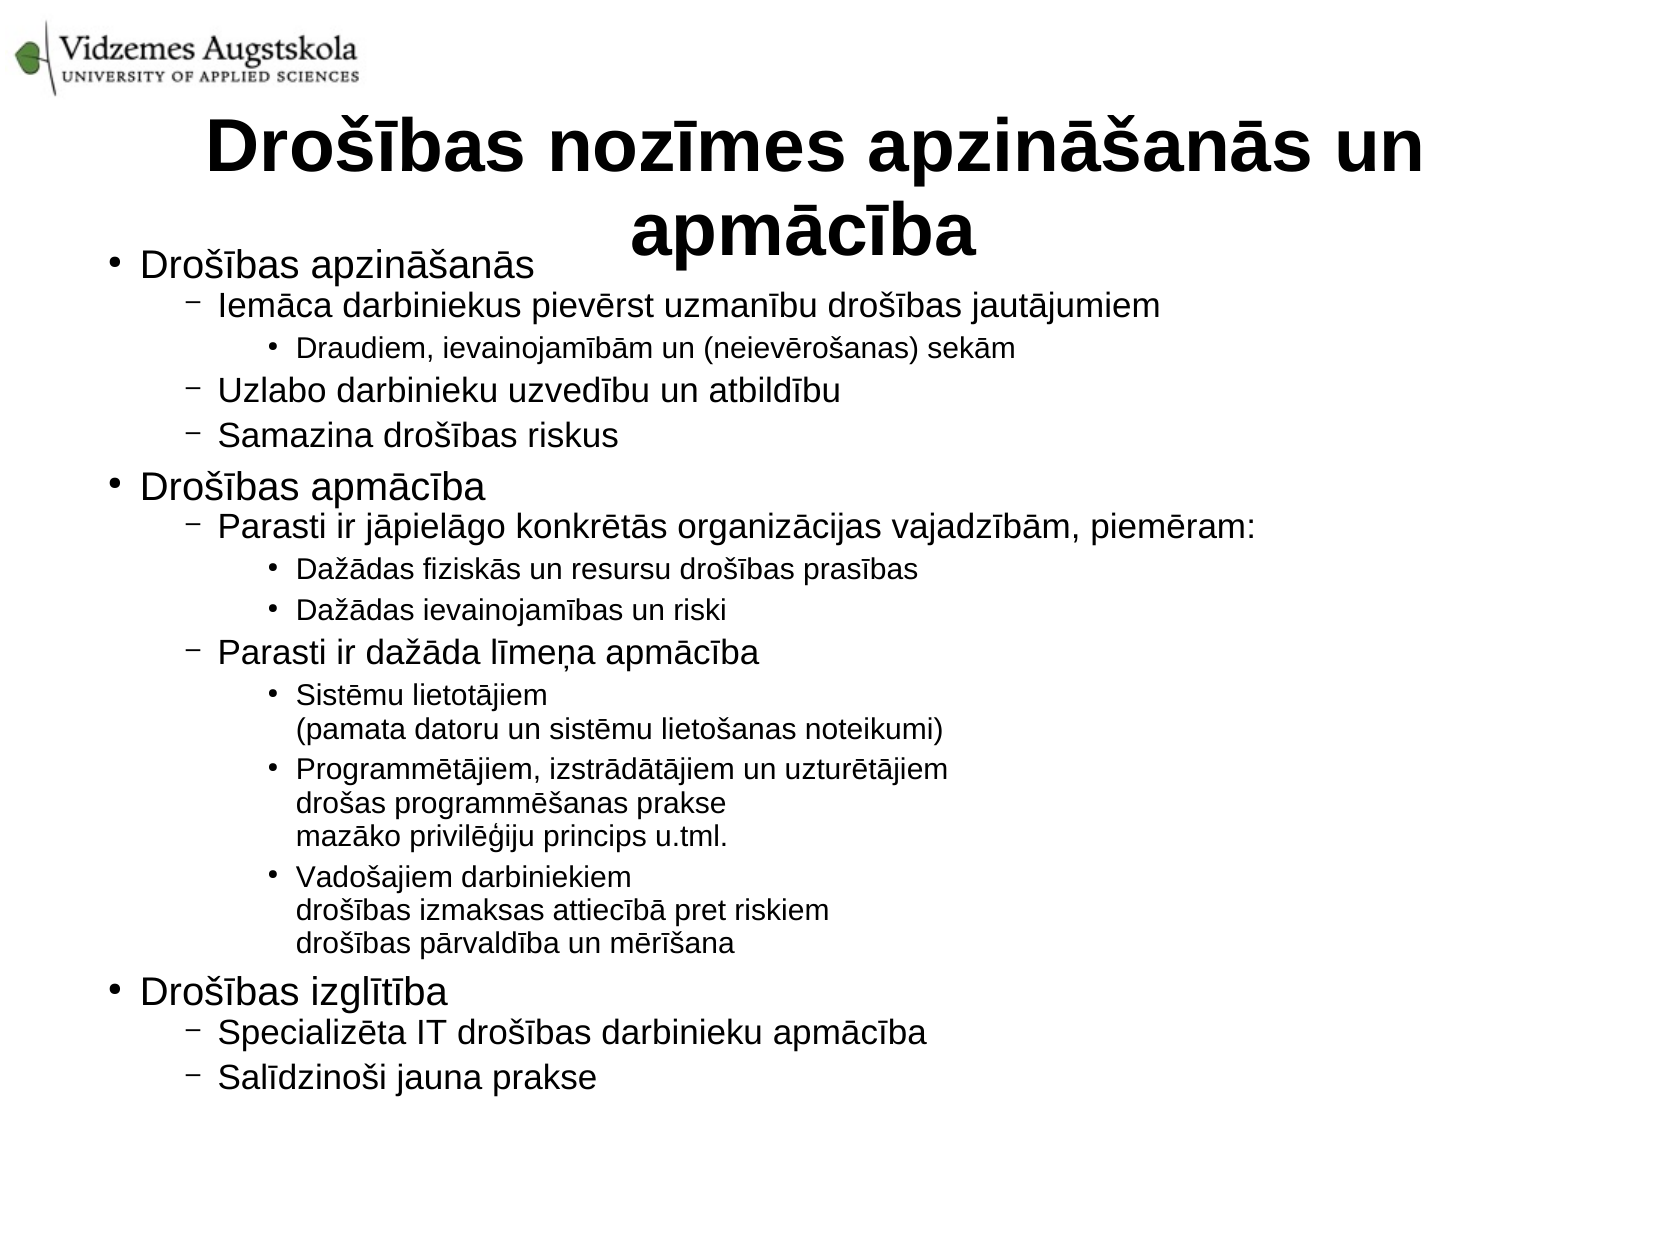

# Drošības nozīmes apzināšanās un apmācība
Drošības apzināšanās
Iemāca darbiniekus pievērst uzmanību drošības jautājumiem
Draudiem, ievainojamībām un (neievērošanas) sekām
Uzlabo darbinieku uzvedību un atbildību
Samazina drošības riskus
Drošības apmācība
Parasti ir jāpielāgo konkrētās organizācijas vajadzībām, piemēram:
Dažādas fiziskās un resursu drošības prasības
Dažādas ievainojamības un riski
Parasti ir dažāda līmeņa apmācība
Sistēmu lietotājiem
(pamata datoru un sistēmu lietošanas noteikumi)
Programmētājiem, izstrādātājiem un uzturētājiem
drošas programmēšanas prakse
mazāko privilēģiju princips u.tml.
Vadošajiem darbiniekiem
drošības izmaksas attiecībā pret riskiem
drošības pārvaldība un mērīšana
Drošības izglītība
Specializēta IT drošības darbinieku apmācība
Salīdzinoši jauna prakse